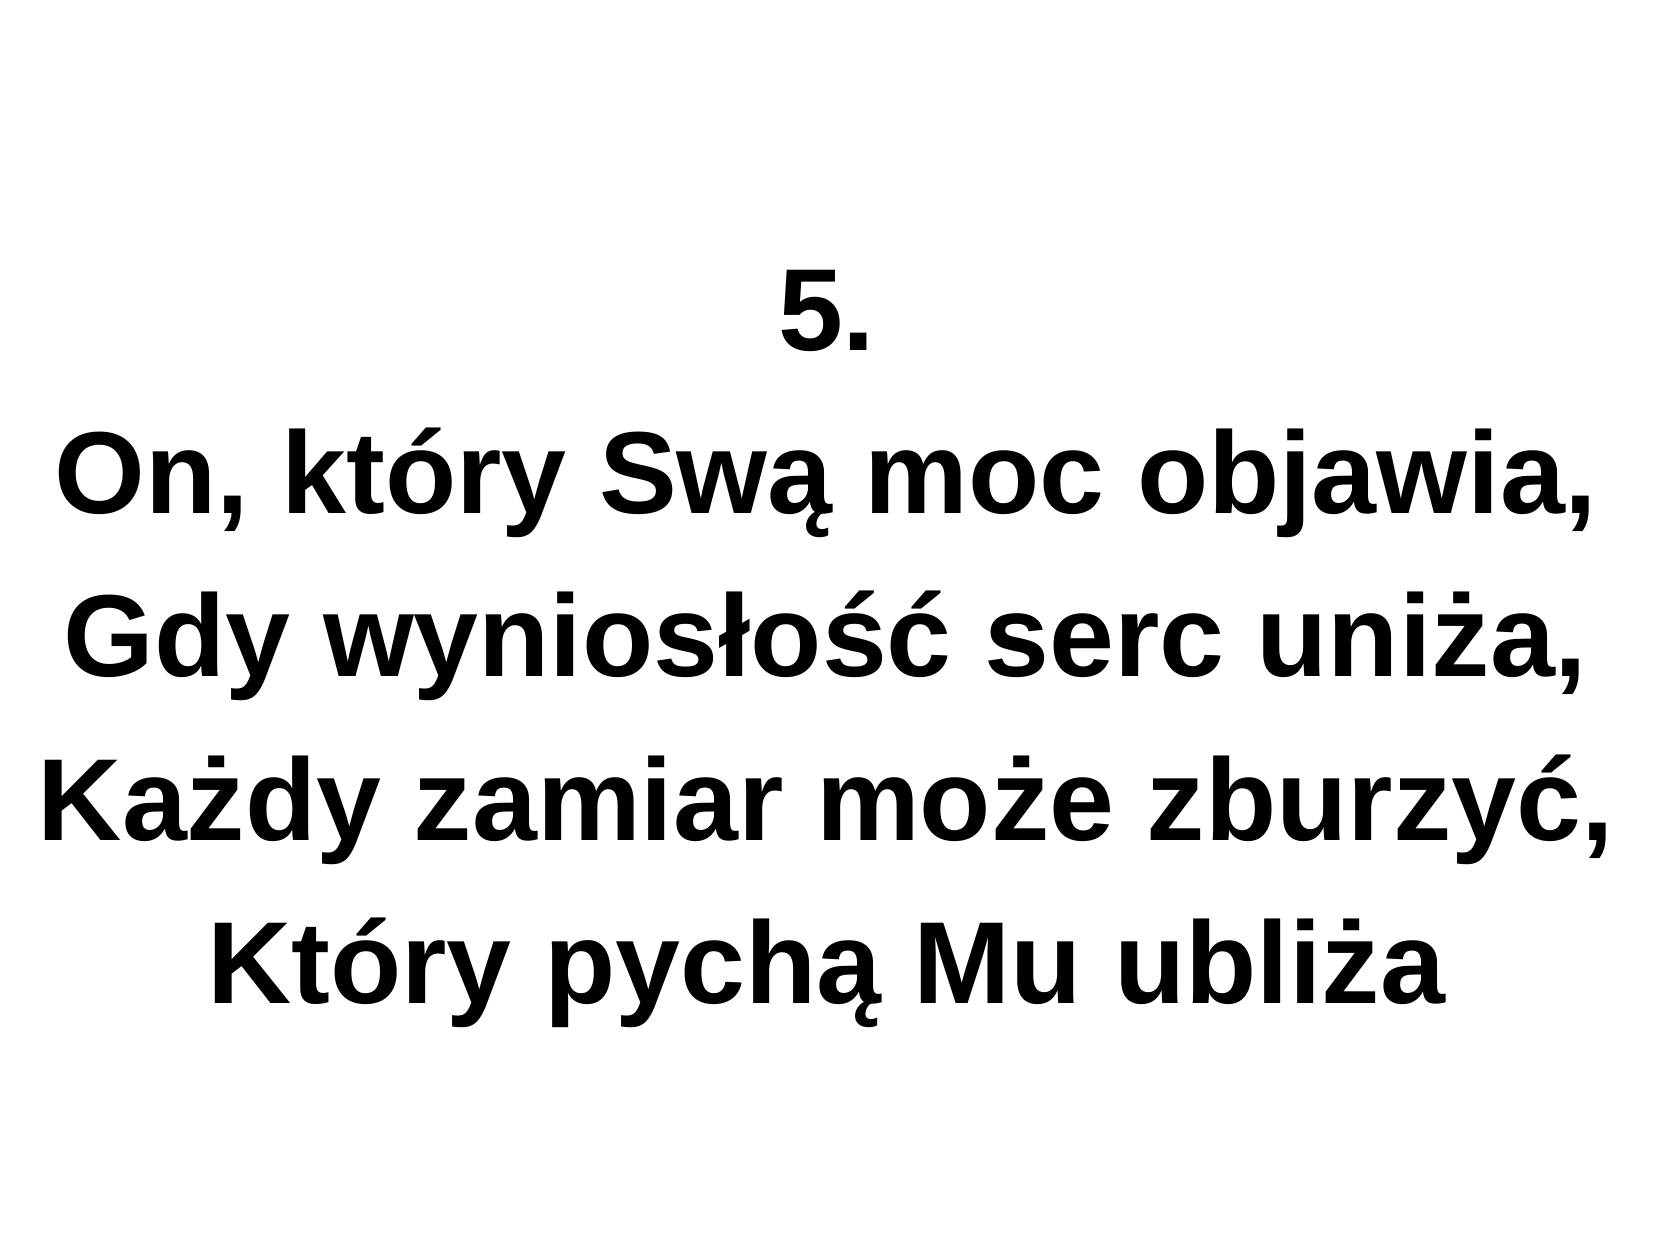

# 5.
On, który Swą moc objawia,
Gdy wyniosłość serc uniża,
Każdy zamiar może zburzyć,
Który pychą Mu ubliża